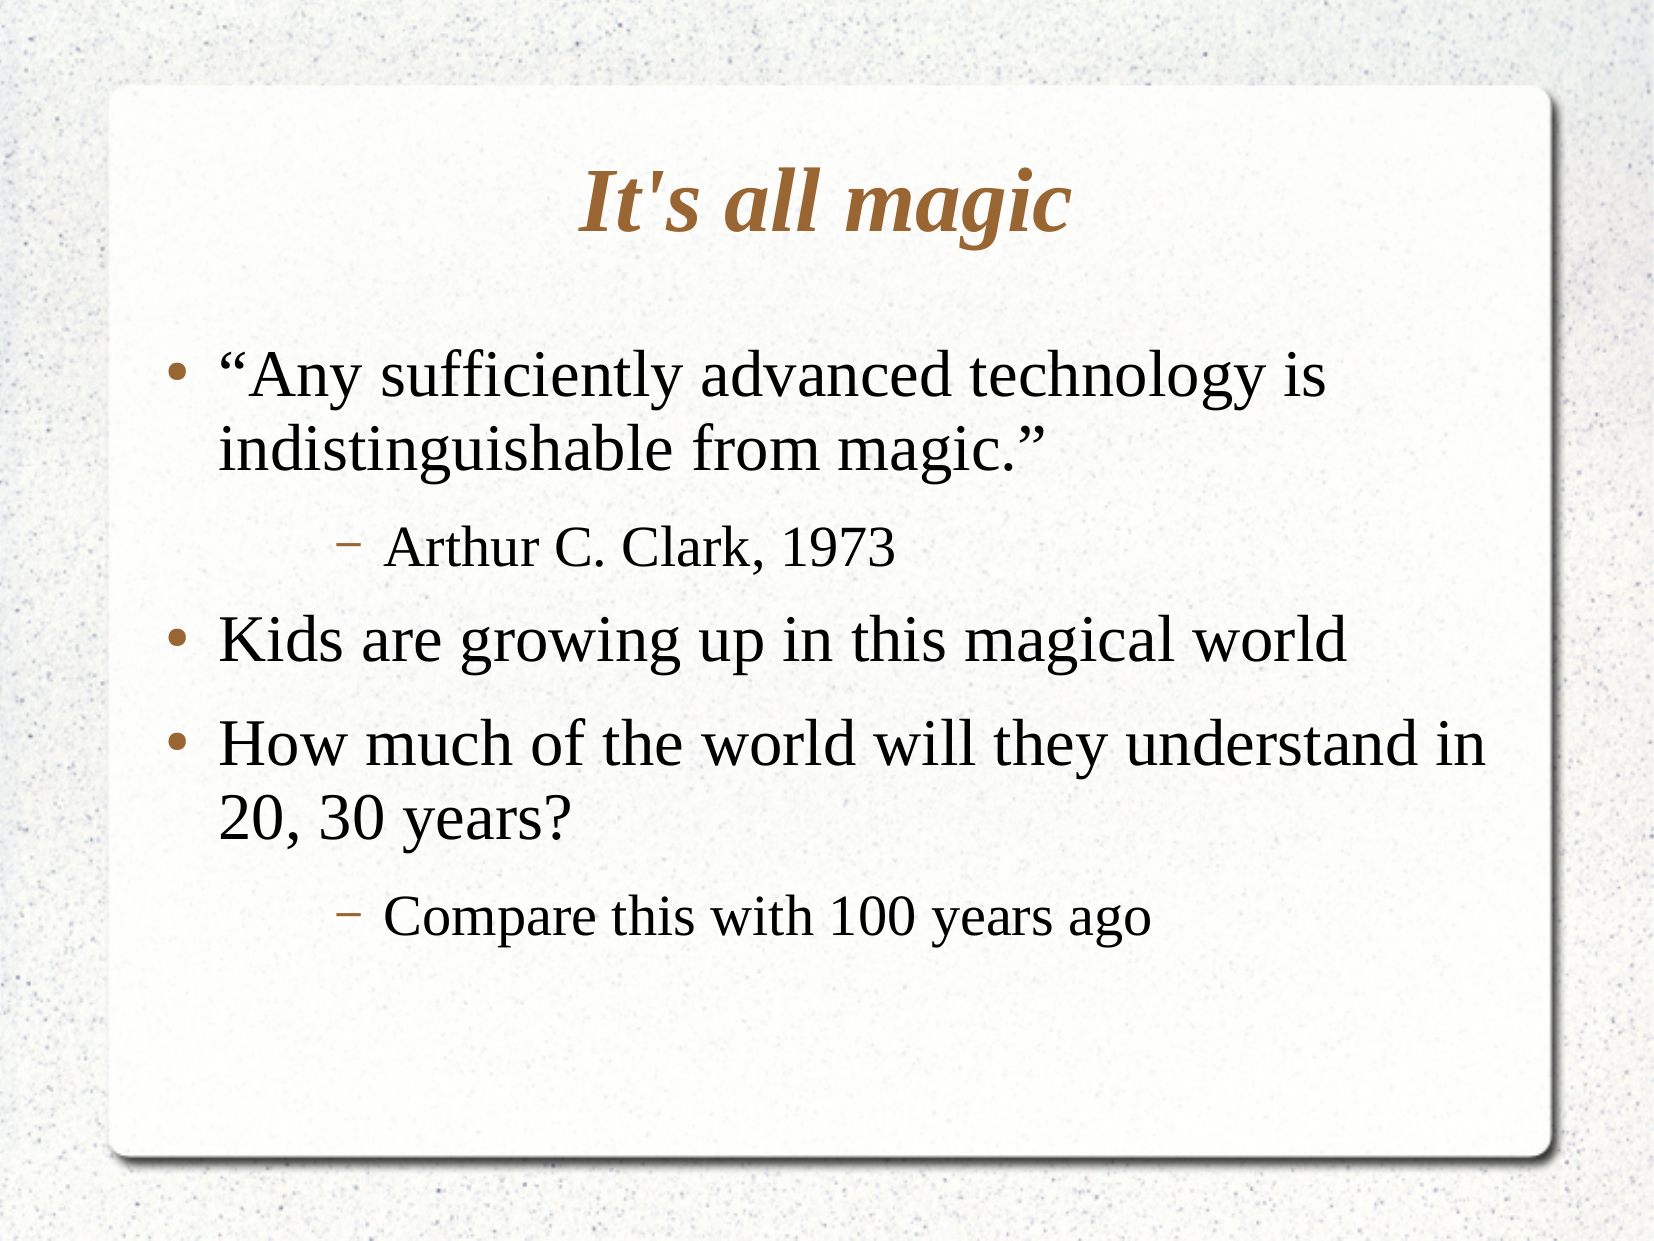

# It's all magic
“Any sufficiently advanced technology is indistinguishable from magic.”
Arthur C. Clark, 1973
Kids are growing up in this magical world
How much of the world will they understand in 20, 30 years?
Compare this with 100 years ago